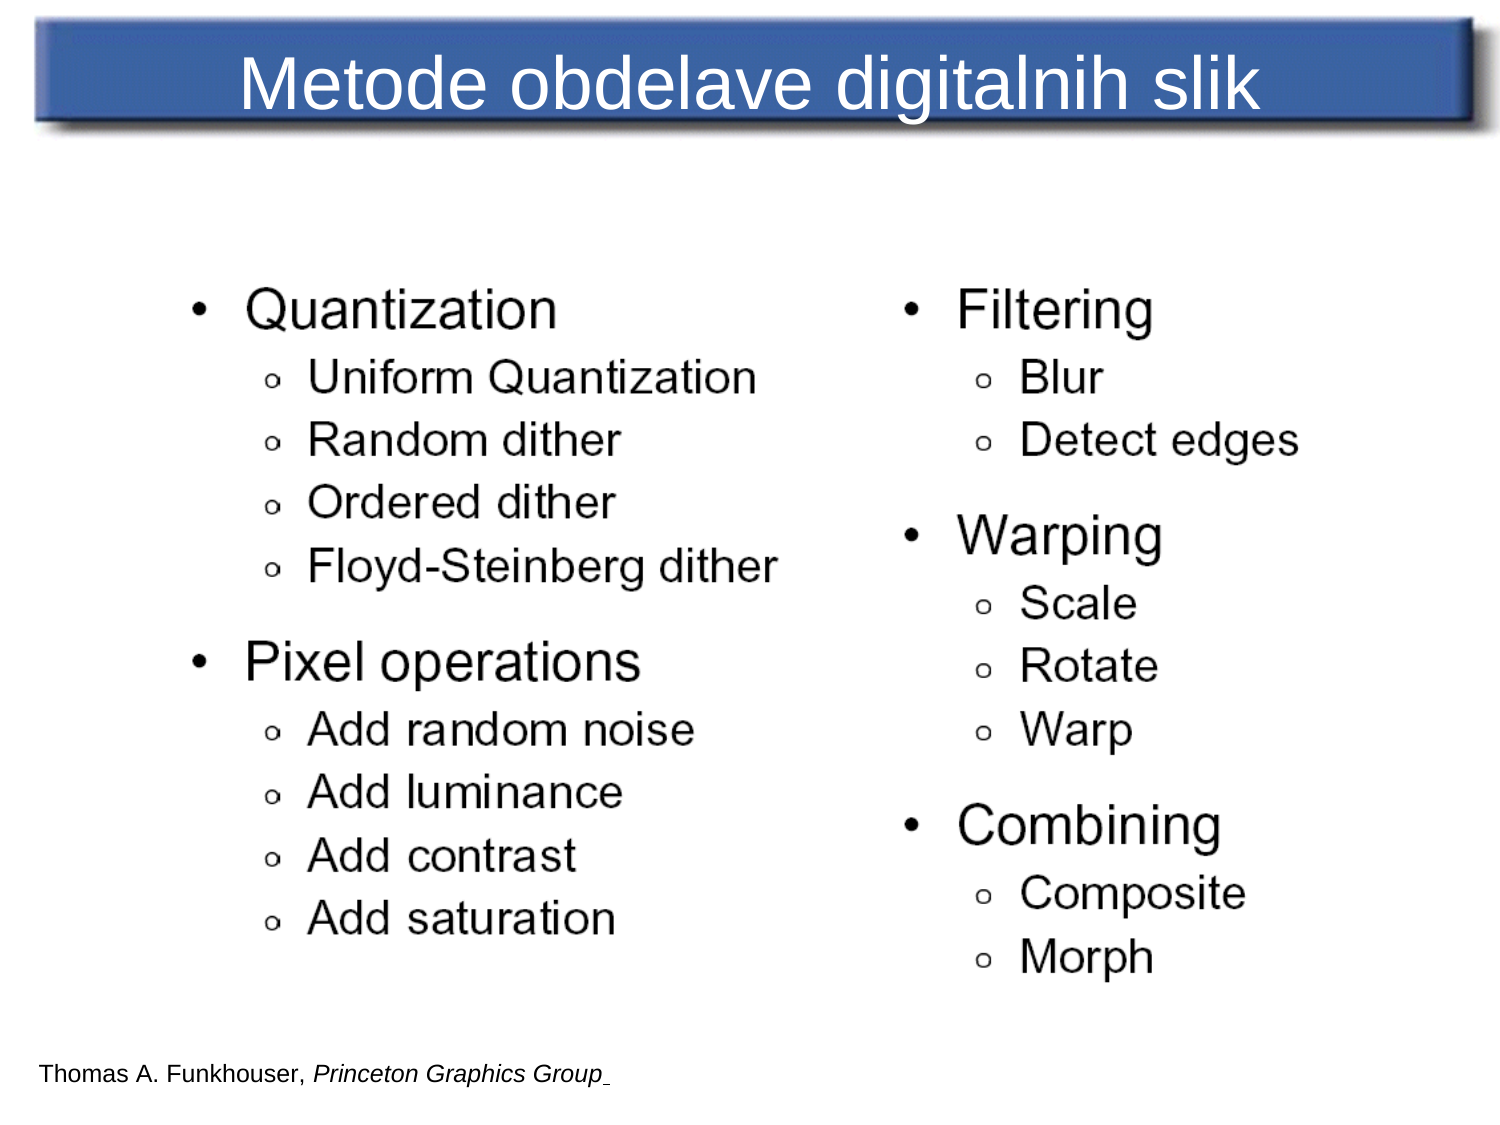

# Metode obdelave digitalnih slik
Thomas A. Funkhouser, Princeton Graphics Group